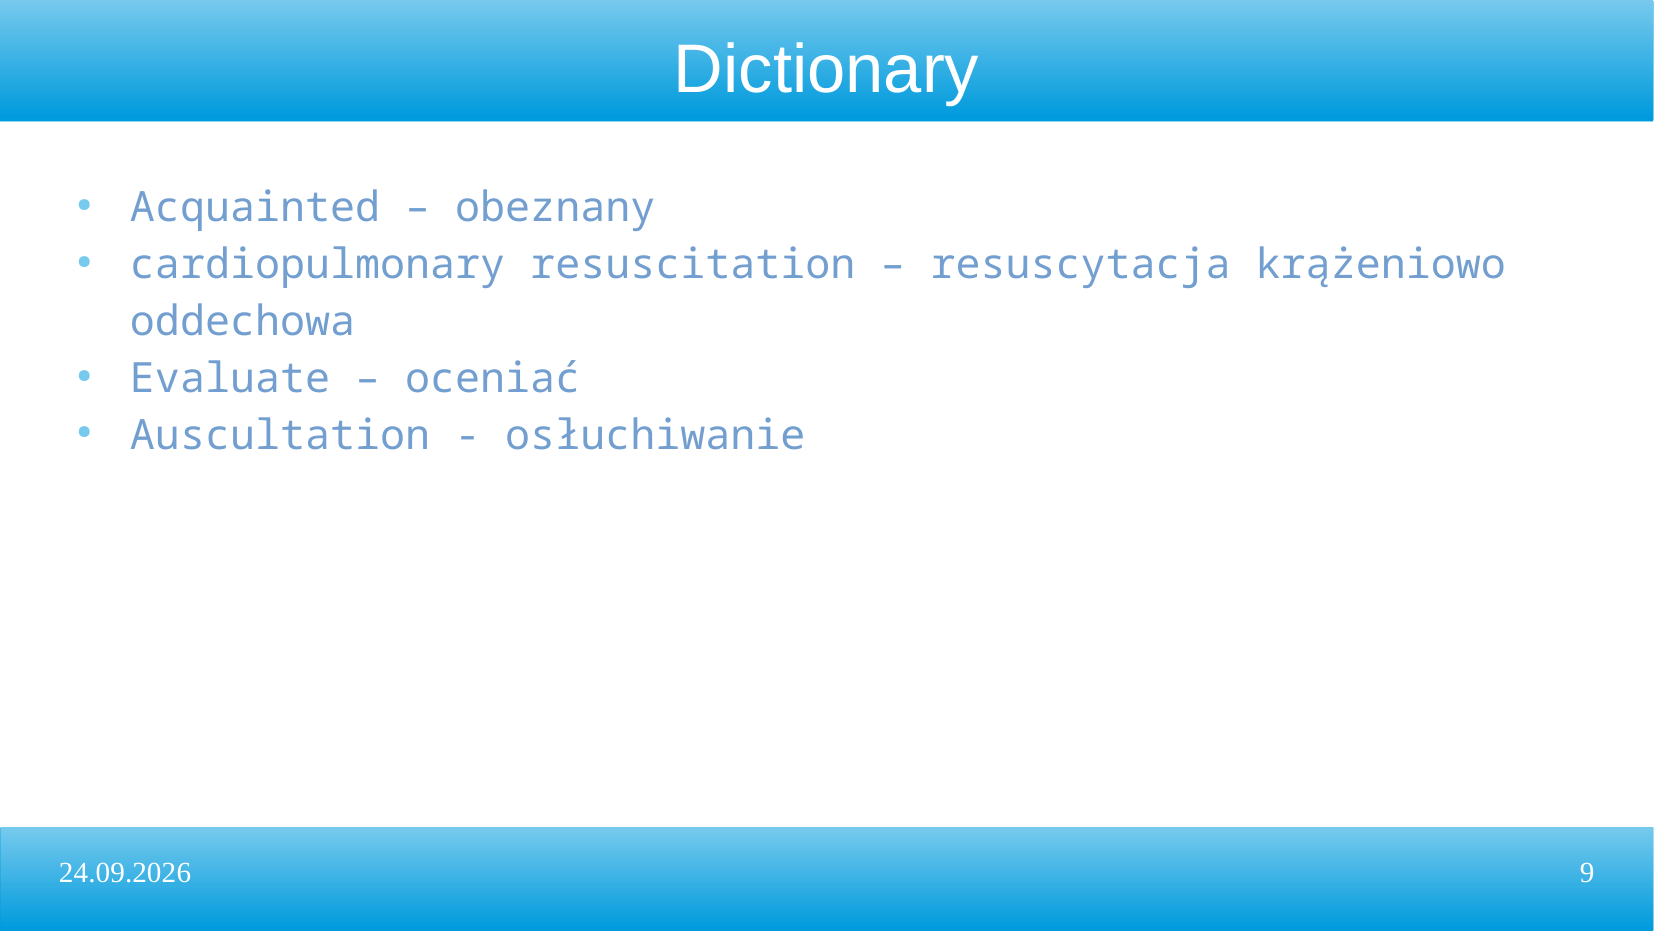

# Dictionary
Acquainted – obeznany
cardiopulmonary resuscitation – resuscytacja krążeniowo oddechowa
Evaluate – oceniać
Auscultation - osłuchiwanie
9